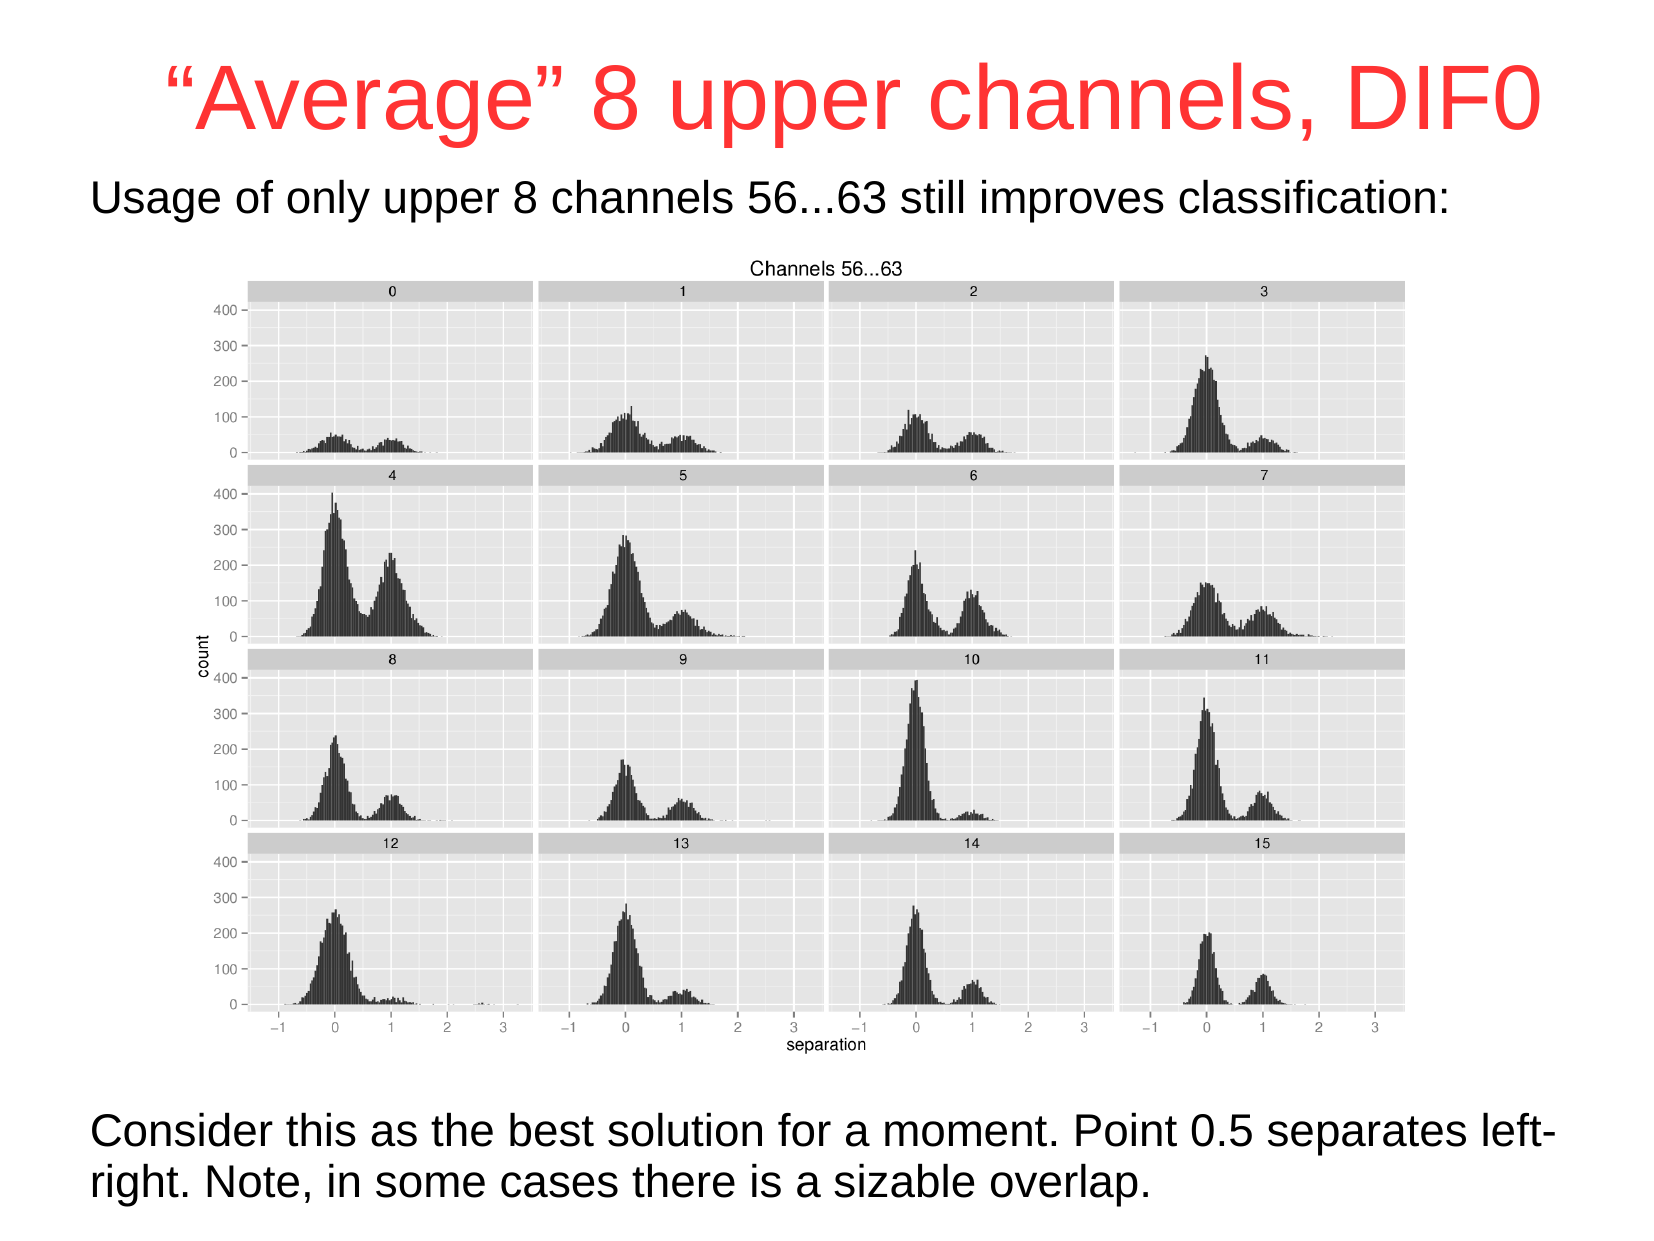

# “Average” 8 upper channels, DIF0
Usage of only upper 8 channels 56...63 still improves classification:
Consider this as the best solution for a moment. Point 0.5 separates left-right. Note, in some cases there is a sizable overlap.